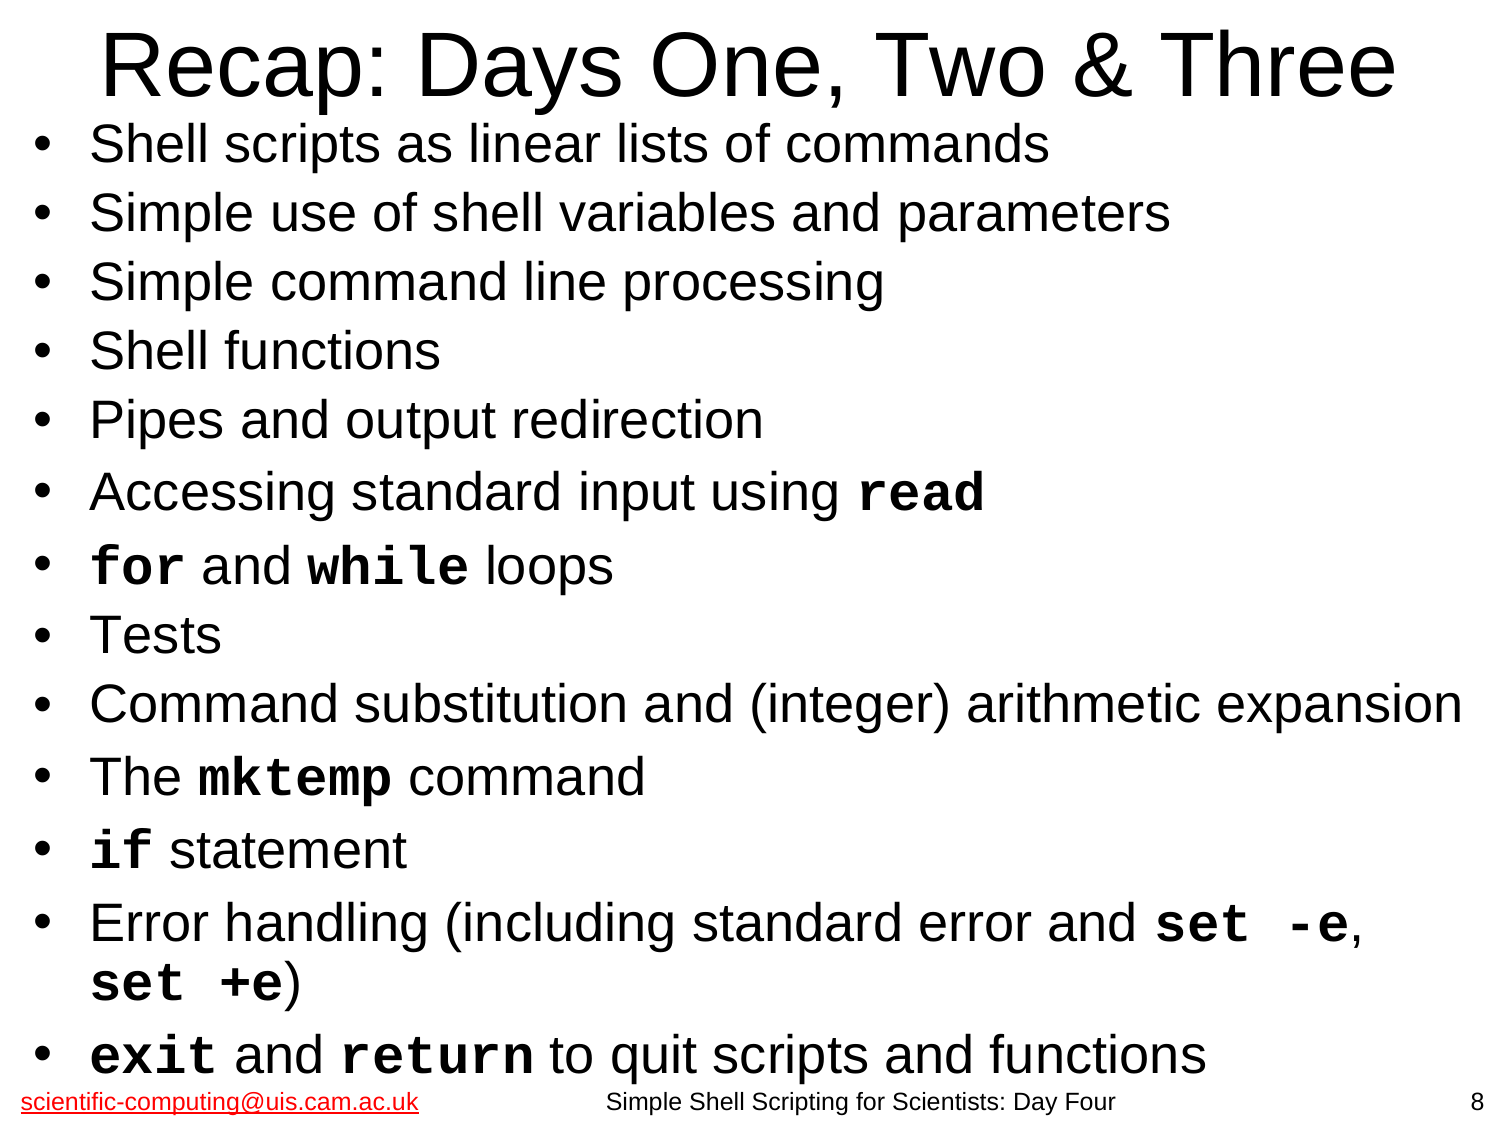

# Recap: Days One, Two & Three
Shell scripts as linear lists of commands
Simple use of shell variables and parameters
Simple command line processing
Shell functions
Pipes and output redirection
Accessing standard input using read
for and while loops
Tests
Command substitution and (integer) arithmetic expansion
The mktemp command
if statement
Error handling (including standard error and set -e, set +e)
exit and return to quit scripts and functions
escience-support@ucs.cam.ac.uk	Simple Shell Scripting for Scientists: Day Three
8